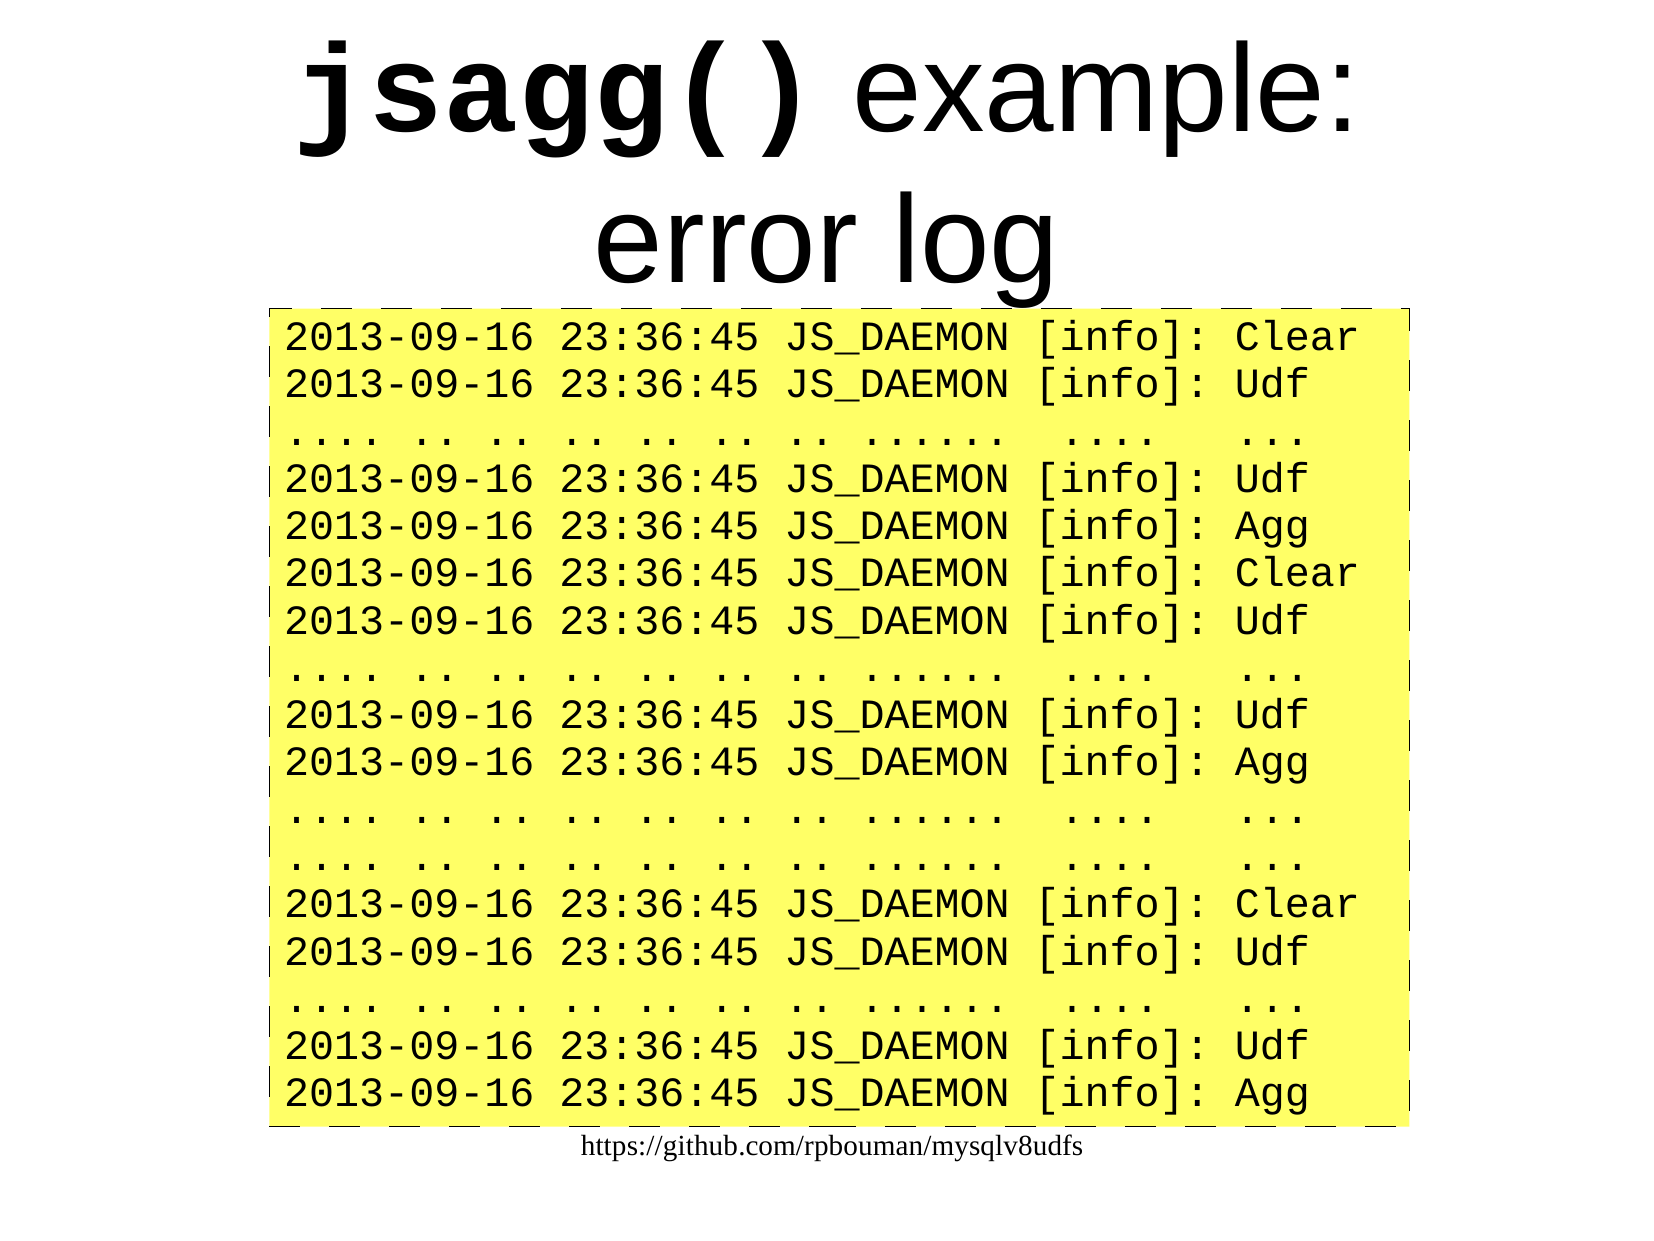

# jsagg() example: error log
2013-09-16 23:36:45 JS_DAEMON [info]: Clear
2013-09-16 23:36:45 JS_DAEMON [info]: Udf
.... .. .. .. .. .. .. ...... .... ...
2013-09-16 23:36:45 JS_DAEMON [info]: Udf
2013-09-16 23:36:45 JS_DAEMON [info]: Agg
2013-09-16 23:36:45 JS_DAEMON [info]: Clear
2013-09-16 23:36:45 JS_DAEMON [info]: Udf
.... .. .. .. .. .. .. ...... .... ...
2013-09-16 23:36:45 JS_DAEMON [info]: Udf
2013-09-16 23:36:45 JS_DAEMON [info]: Agg
.... .. .. .. .. .. .. ...... .... ...
.... .. .. .. .. .. .. ...... .... ...
2013-09-16 23:36:45 JS_DAEMON [info]: Clear
2013-09-16 23:36:45 JS_DAEMON [info]: Udf
.... .. .. .. .. .. .. ...... .... ...
2013-09-16 23:36:45 JS_DAEMON [info]: Udf
2013-09-16 23:36:45 JS_DAEMON [info]: Agg